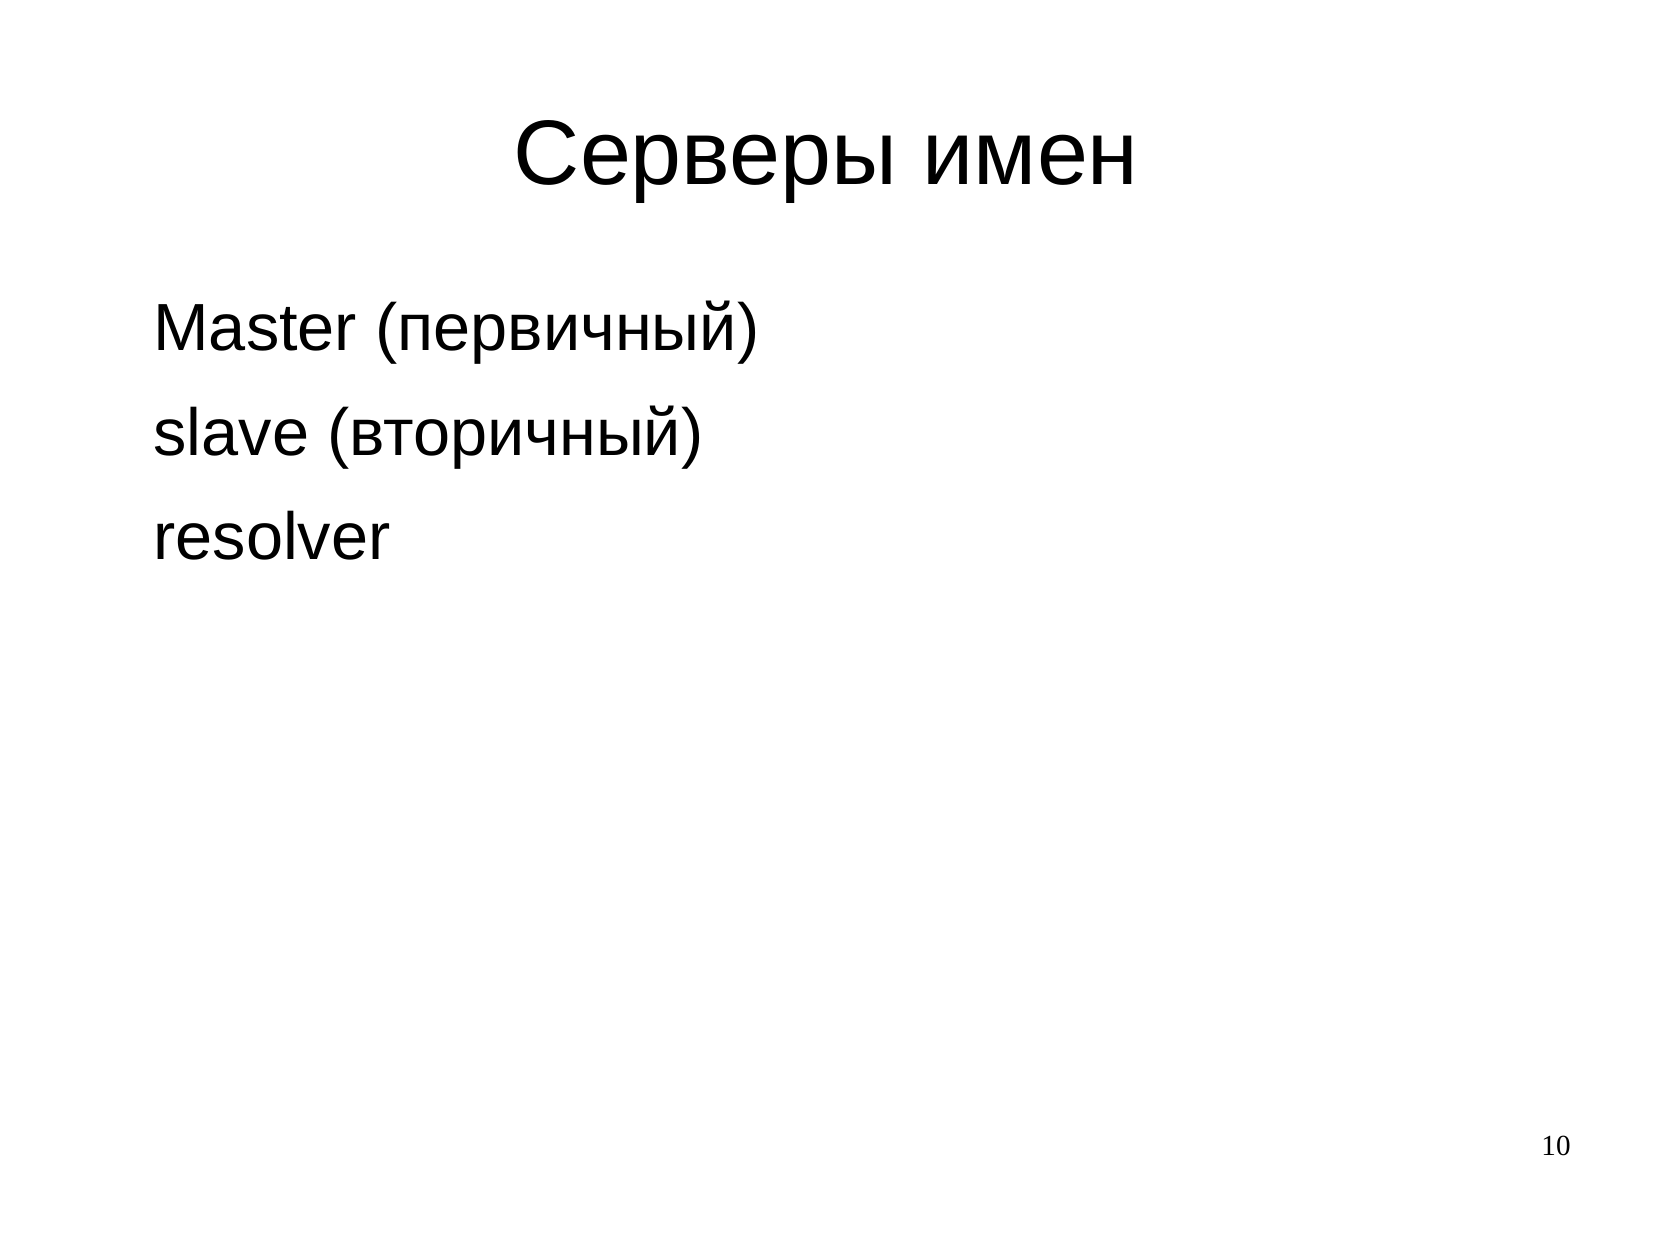

# Серверы имен
Master (первичный)
slave (вторичный)
resolver
10